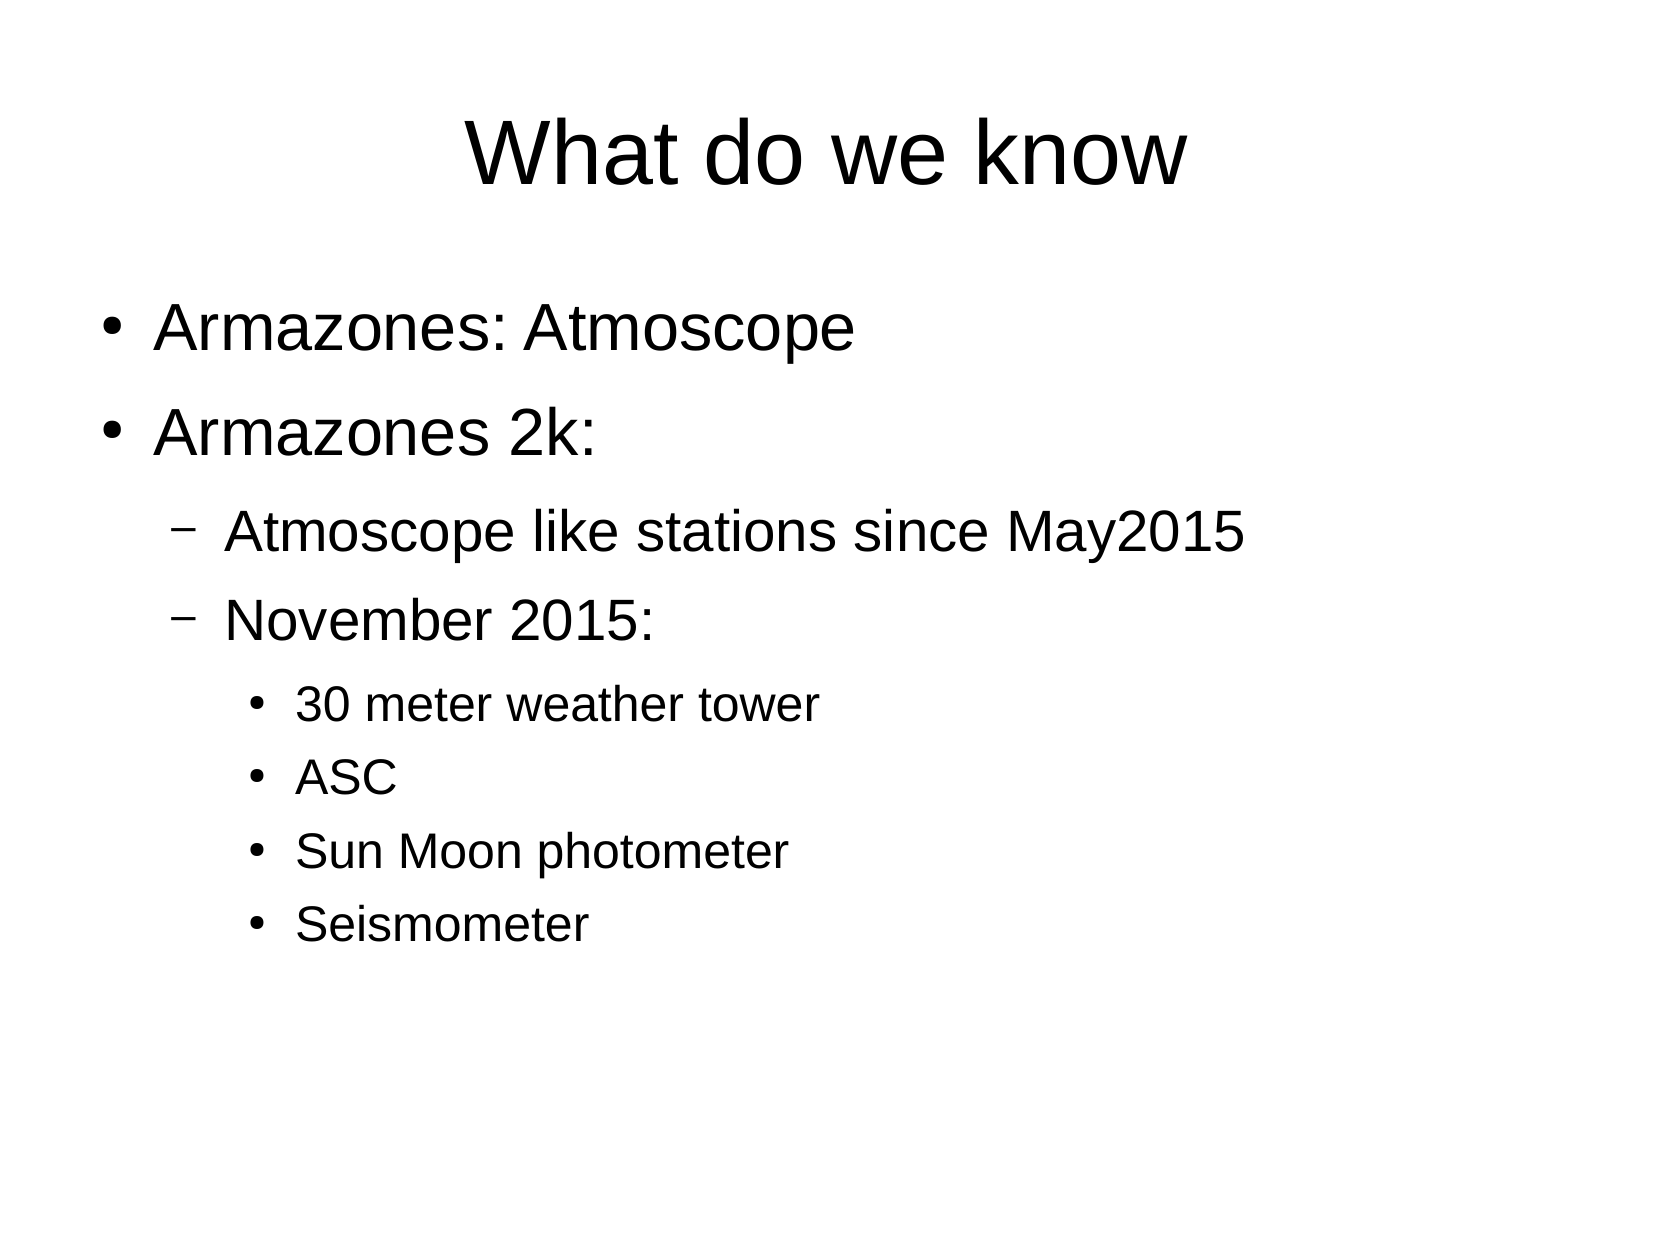

# What do we know
Armazones: Atmoscope
Armazones 2k:
Atmoscope like stations since May2015
November 2015:
30 meter weather tower
ASC
Sun Moon photometer
Seismometer